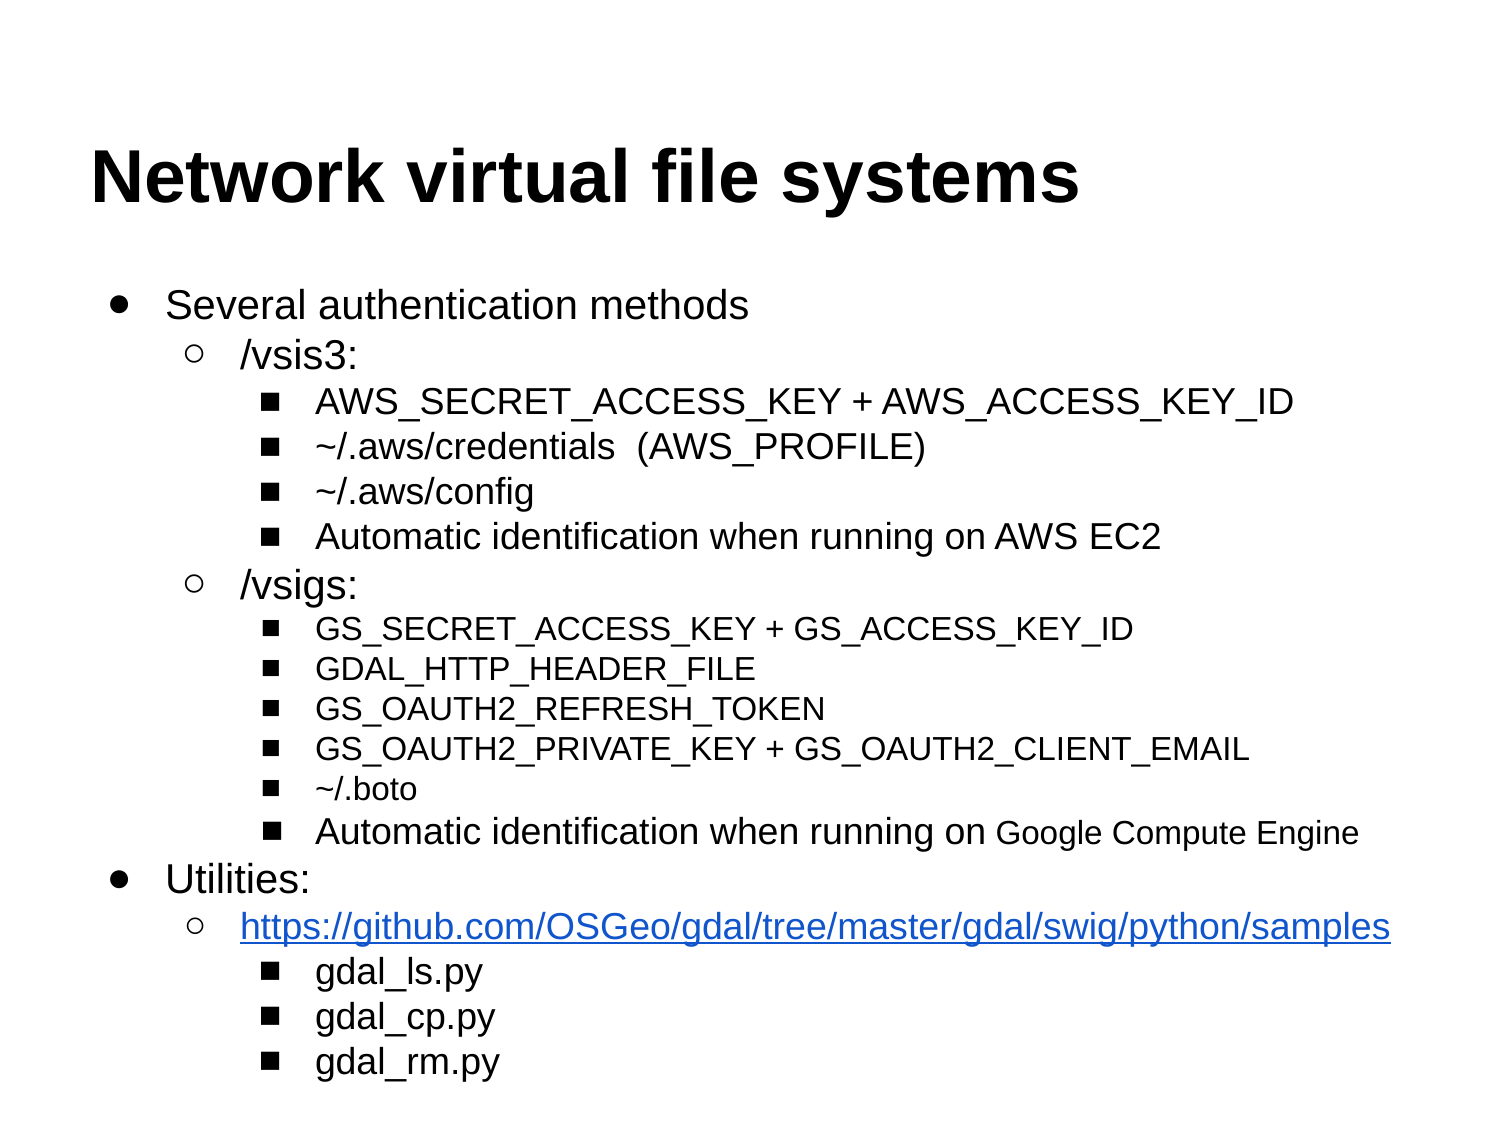

# Network virtual file systems
Several authentication methods
/vsis3:
AWS_SECRET_ACCESS_KEY + AWS_ACCESS_KEY_ID
~/.aws/credentials (AWS_PROFILE)
~/.aws/config
Automatic identification when running on AWS EC2
/vsigs:
GS_SECRET_ACCESS_KEY + GS_ACCESS_KEY_ID
GDAL_HTTP_HEADER_FILE
GS_OAUTH2_REFRESH_TOKEN
GS_OAUTH2_PRIVATE_KEY + GS_OAUTH2_CLIENT_EMAIL
~/.boto
Automatic identification when running on Google Compute Engine
Utilities:
https://github.com/OSGeo/gdal/tree/master/gdal/swig/python/samples
gdal_ls.py
gdal_cp.py
gdal_rm.py